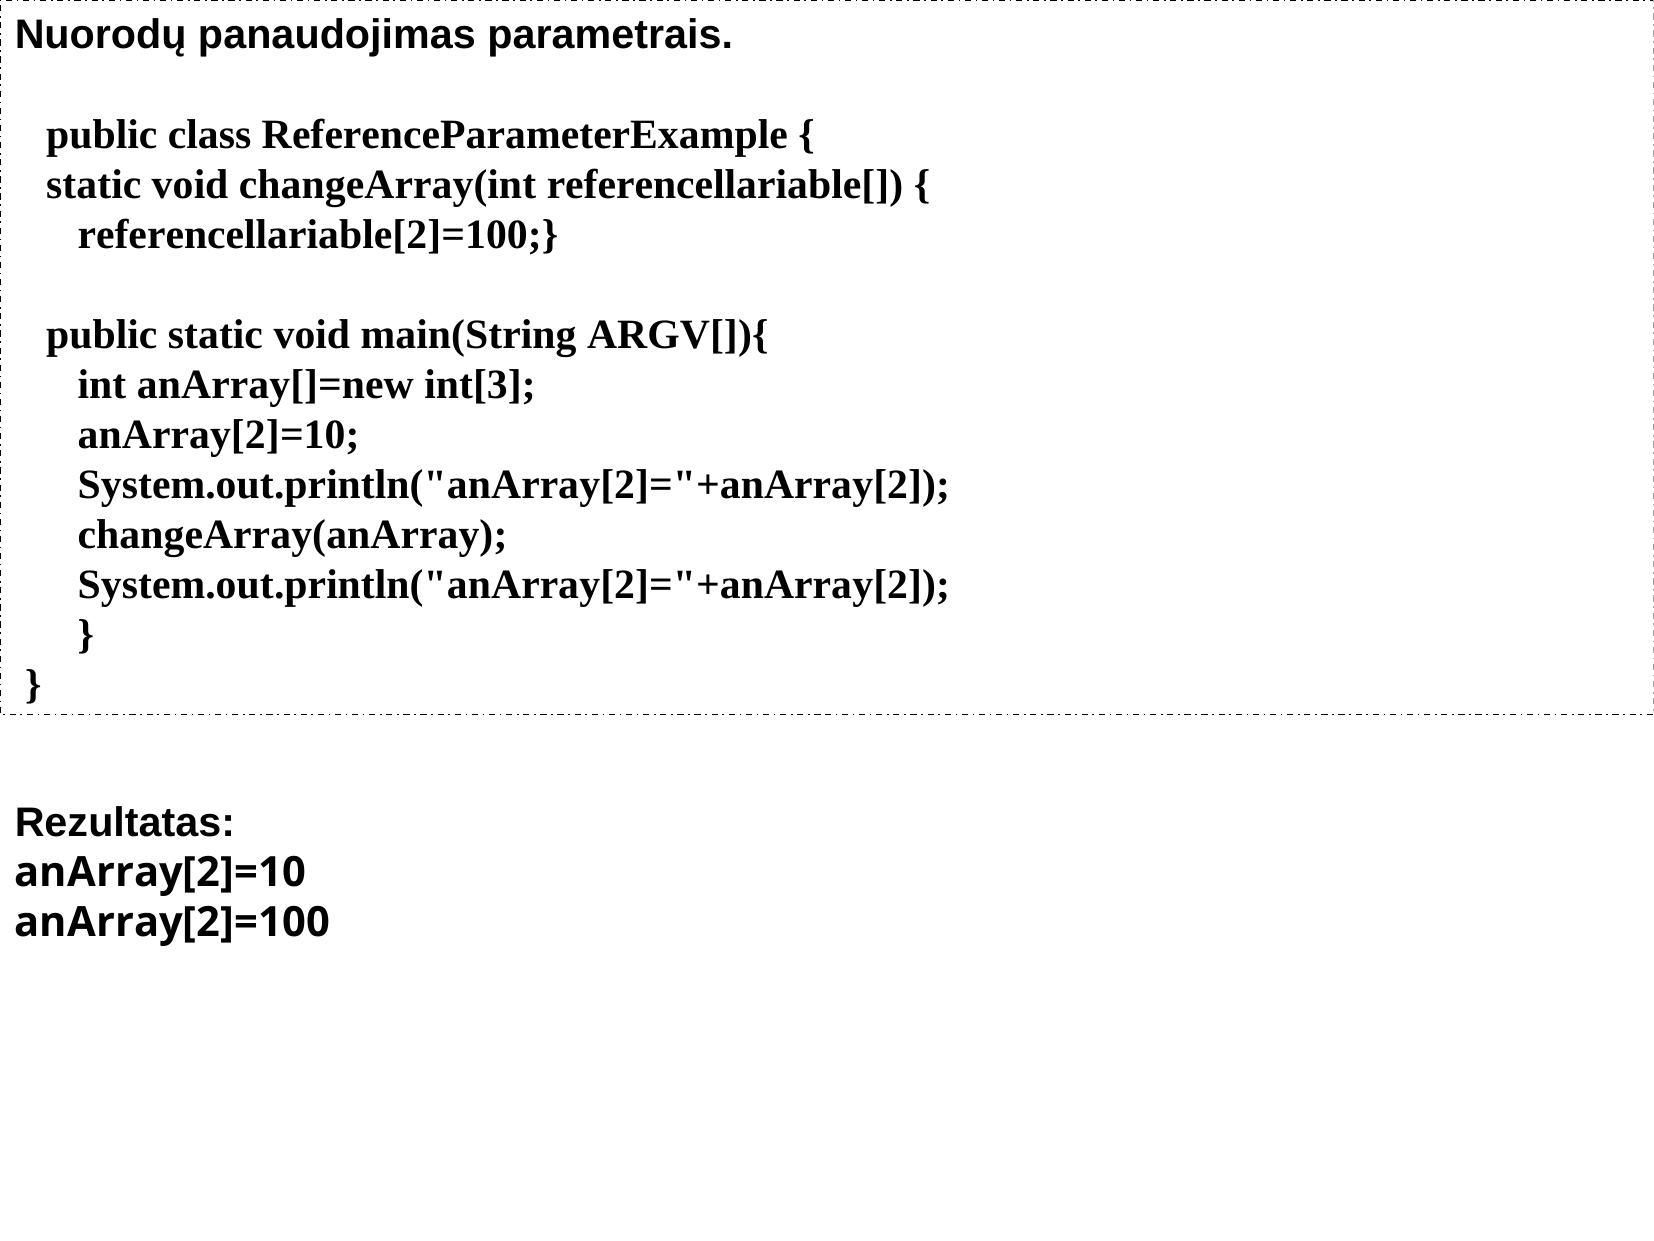

Nuorodų panaudojimas parametrais.
 public class ReferenceParameterExample {
 static void changeArray(int referencellariable[]) {
 referencellariable[2]=100;}
 public static void main(String ARGV[]){
 int anArray[]=new int[3];
 anArray[2]=10;
 System.out.println("anArray[2]="+anArray[2]);
 changeArray(anArray);
 System.out.println("anArray[2]="+anArray[2]);
 }
 }
Rezultatas:
anArray[2]=10
anArray[2]=100